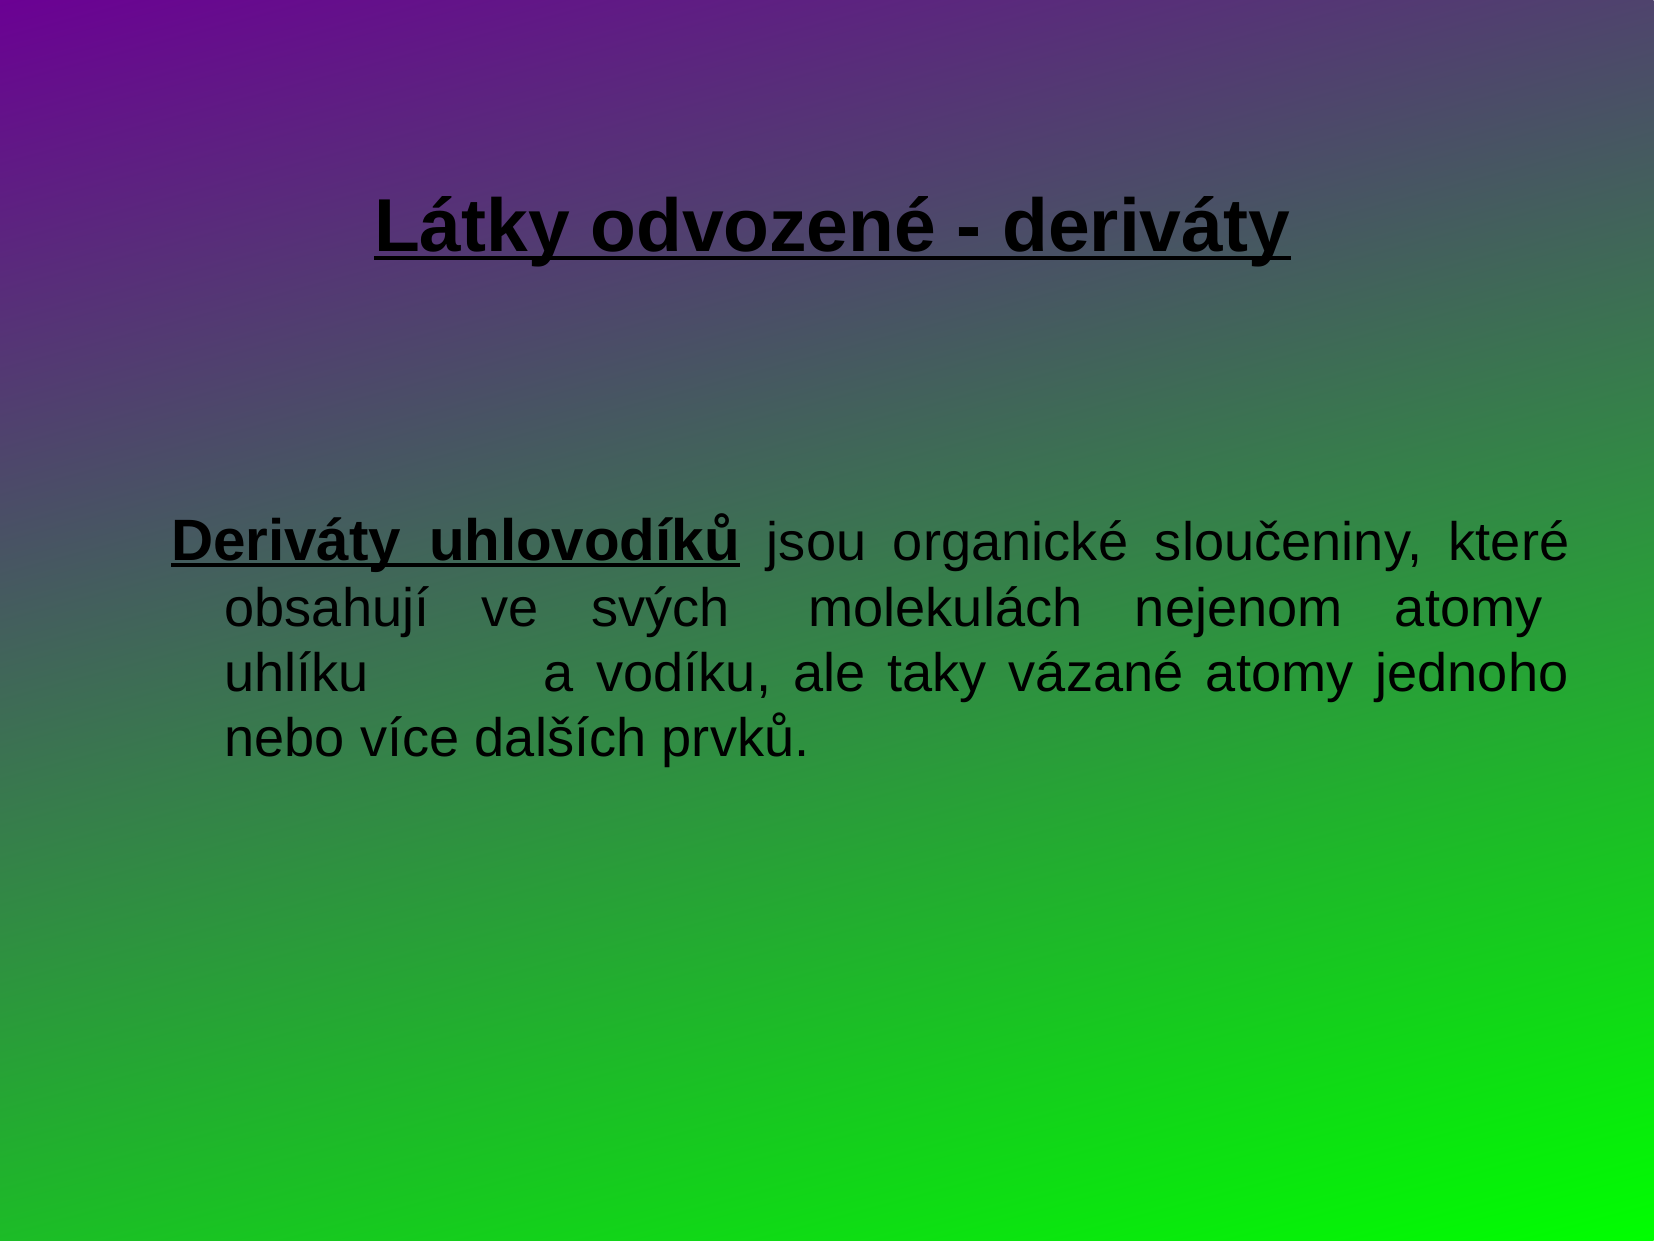

# Látky odvozené - deriváty
Deriváty uhlovodíků jsou organické sloučeniny, které obsahují ve svých molekulách nejenom atomy uhlíku a vodíku, ale taky vázané atomy jednoho nebo více dalších prvků.